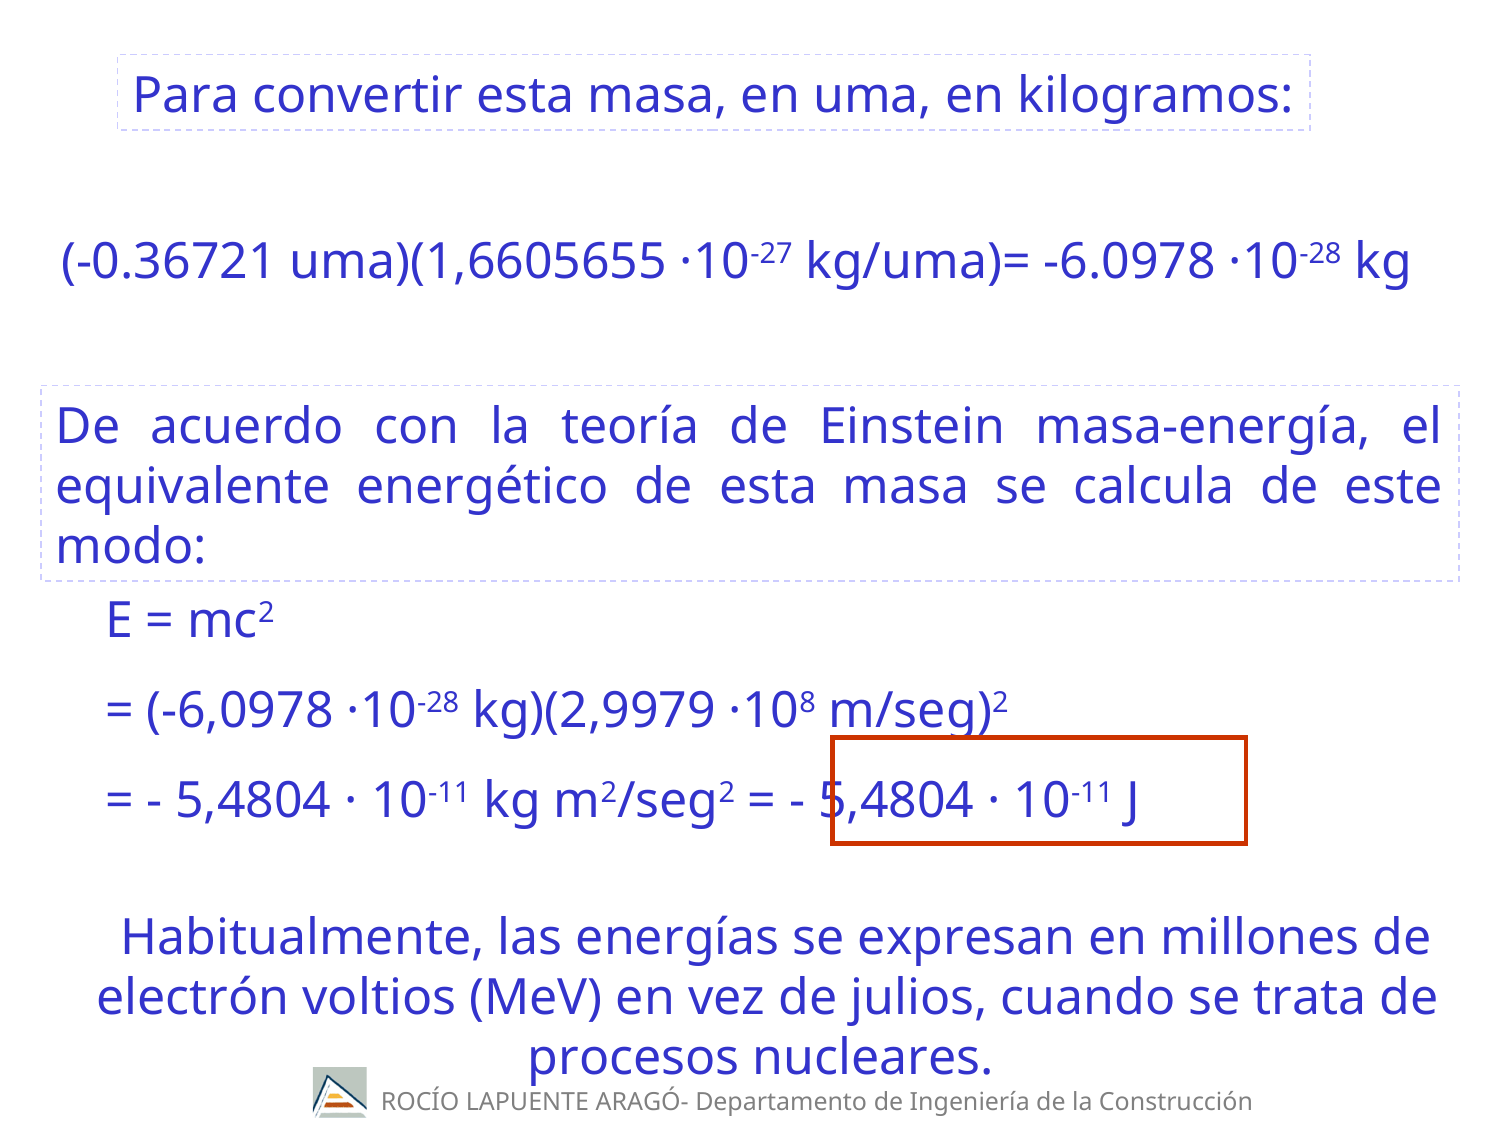

Para convertir esta masa, en uma, en kilogramos:
(-0.36721 uma)(1,6605655 ·10-27 kg/uma)= -6.0978 ·10-28 kg
De acuerdo con la teoría de Einstein masa-energía, el equivalente energético de esta masa se calcula de este modo:
E = mc2
= (-6,0978 ·10-28 kg)(2,9979 ·108 m/seg)2
= - 5,4804 · 10-11 kg m2/seg2 = - 5,4804 · 10-11 J
Habitualmente, las energías se expresan en millones de electrón voltios (MeV) en vez de julios, cuando se trata de procesos nucleares.